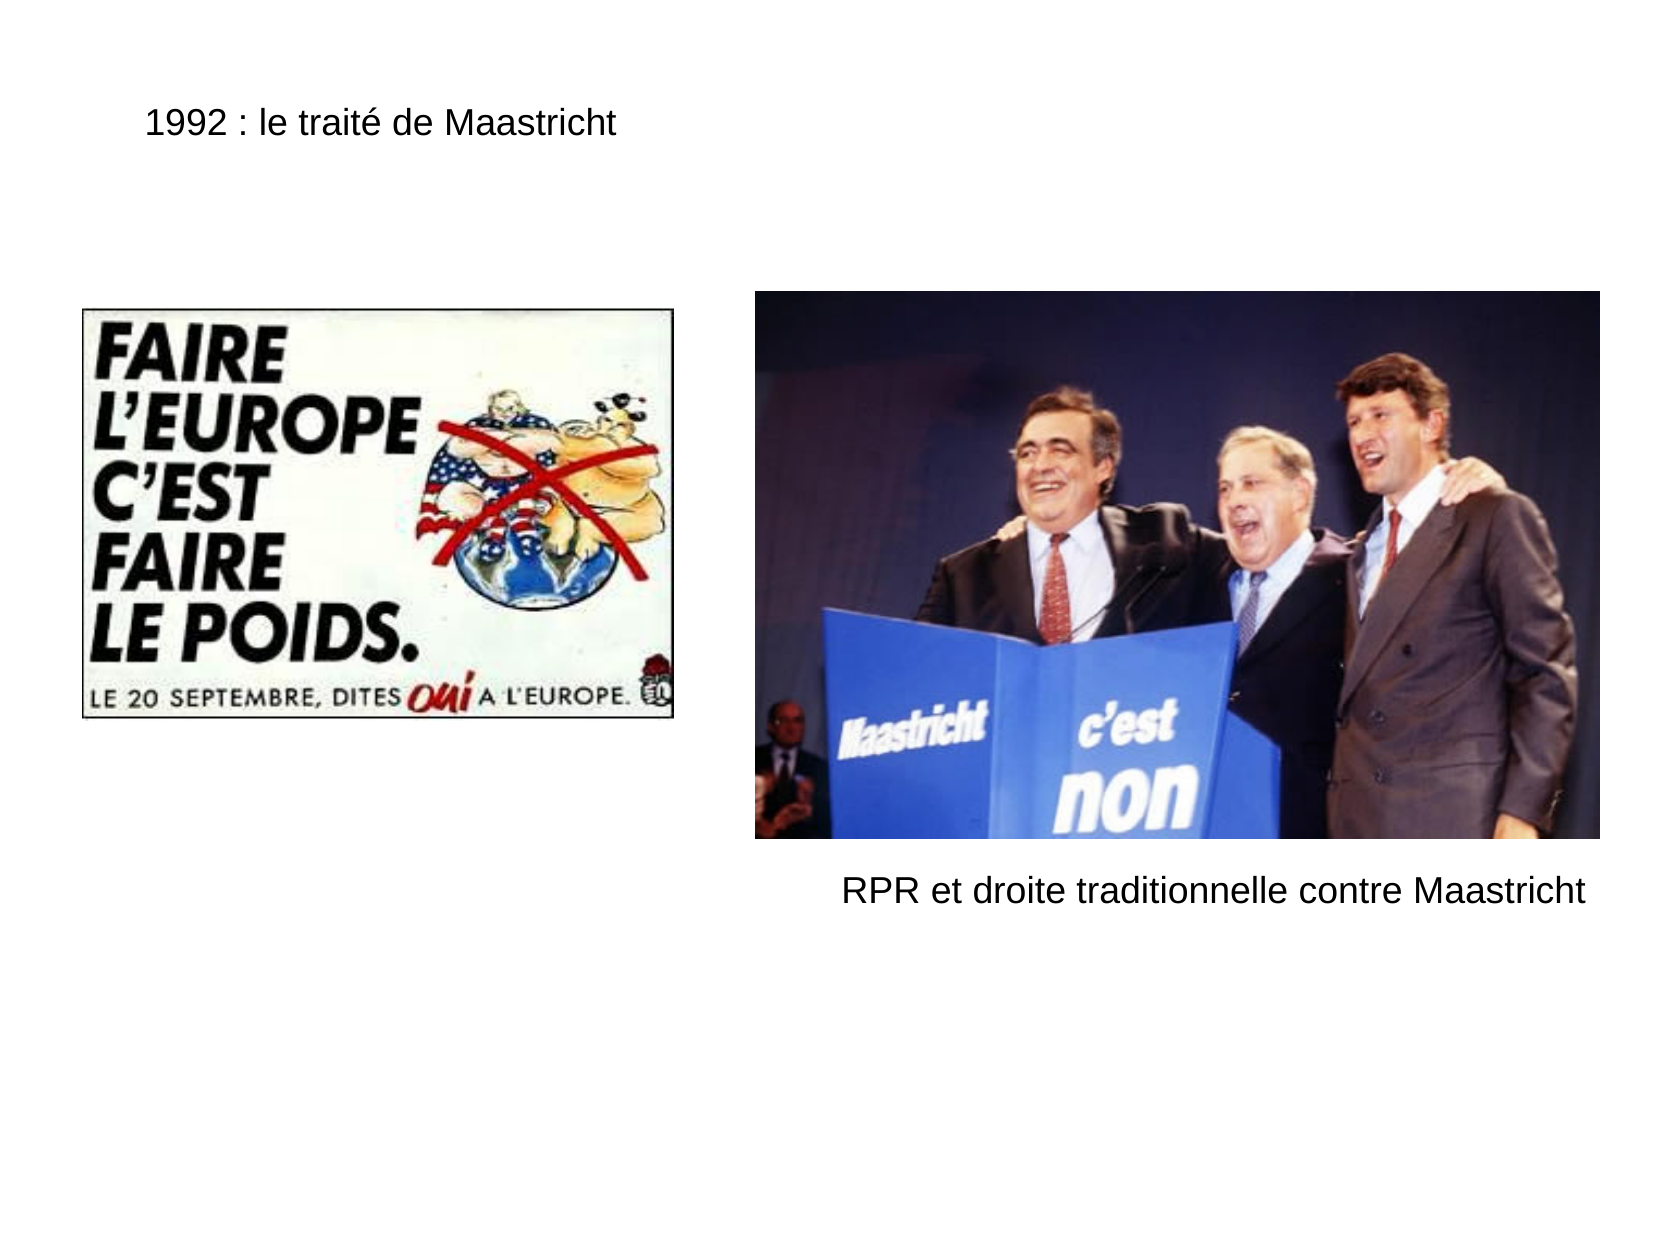

1992 : le traité de Maastricht
RPR et droite traditionnelle contre Maastricht